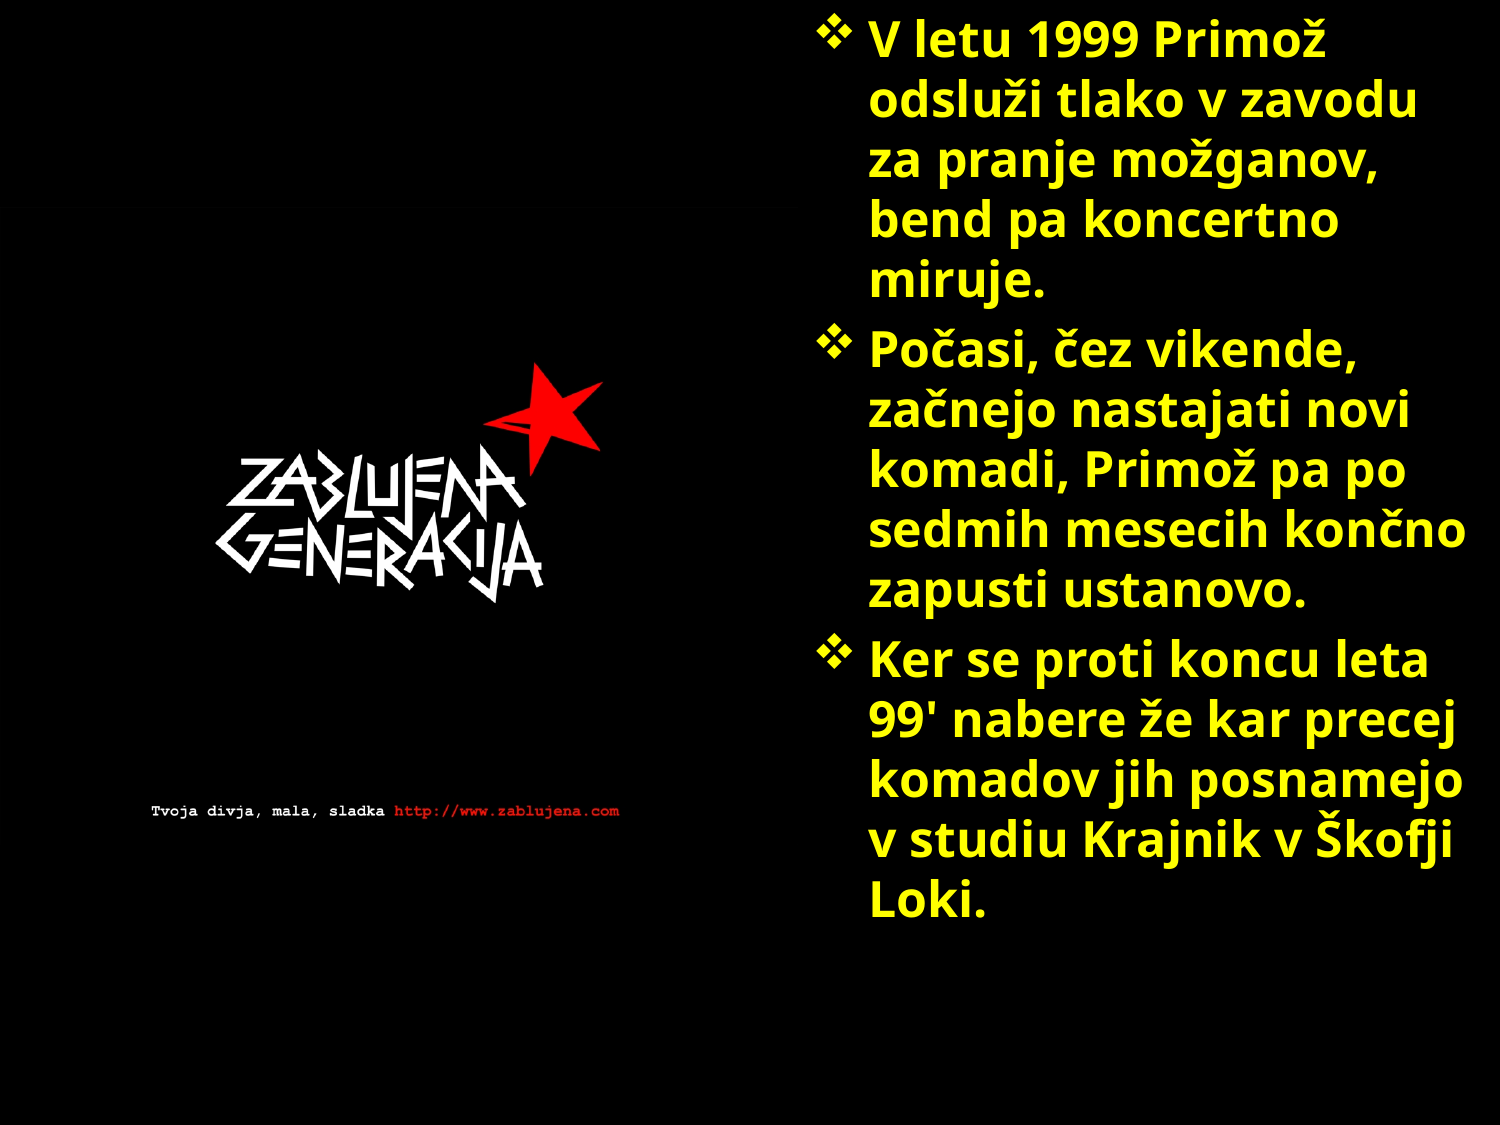

V letu 1999 Primož odsluži tlako v zavodu za pranje možganov, bend pa koncertno miruje.
Počasi, čez vikende, začnejo nastajati novi komadi, Primož pa po sedmih mesecih končno zapusti ustanovo.
Ker se proti koncu leta 99' nabere že kar precej komadov jih posnamejo v studiu Krajnik v Škofji Loki.
#